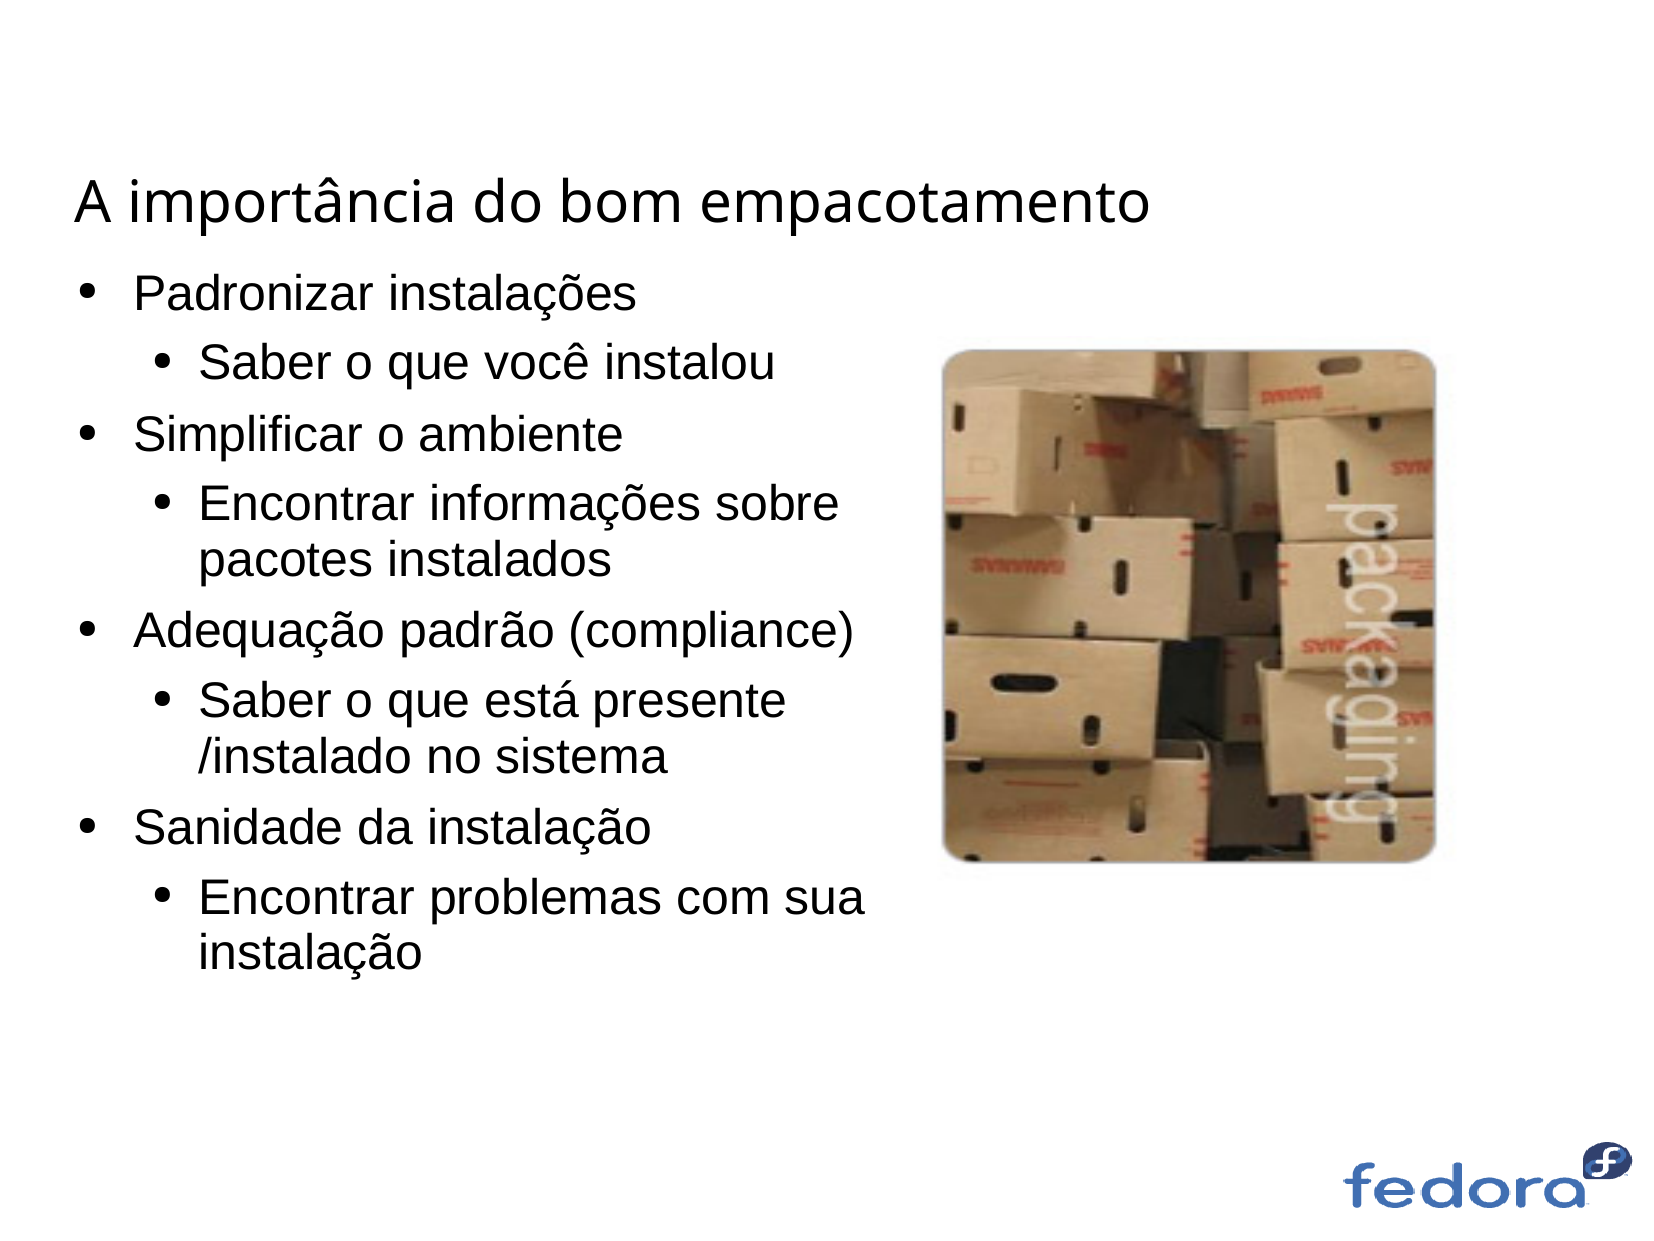

# A importância do bom empacotamento
Padronizar instalações
Saber o que você instalou
Simplificar o ambiente
Encontrar informações sobre pacotes instalados
Adequação padrão (compliance)
Saber o que está presente /instalado no sistema
Sanidade da instalação
Encontrar problemas com sua instalação